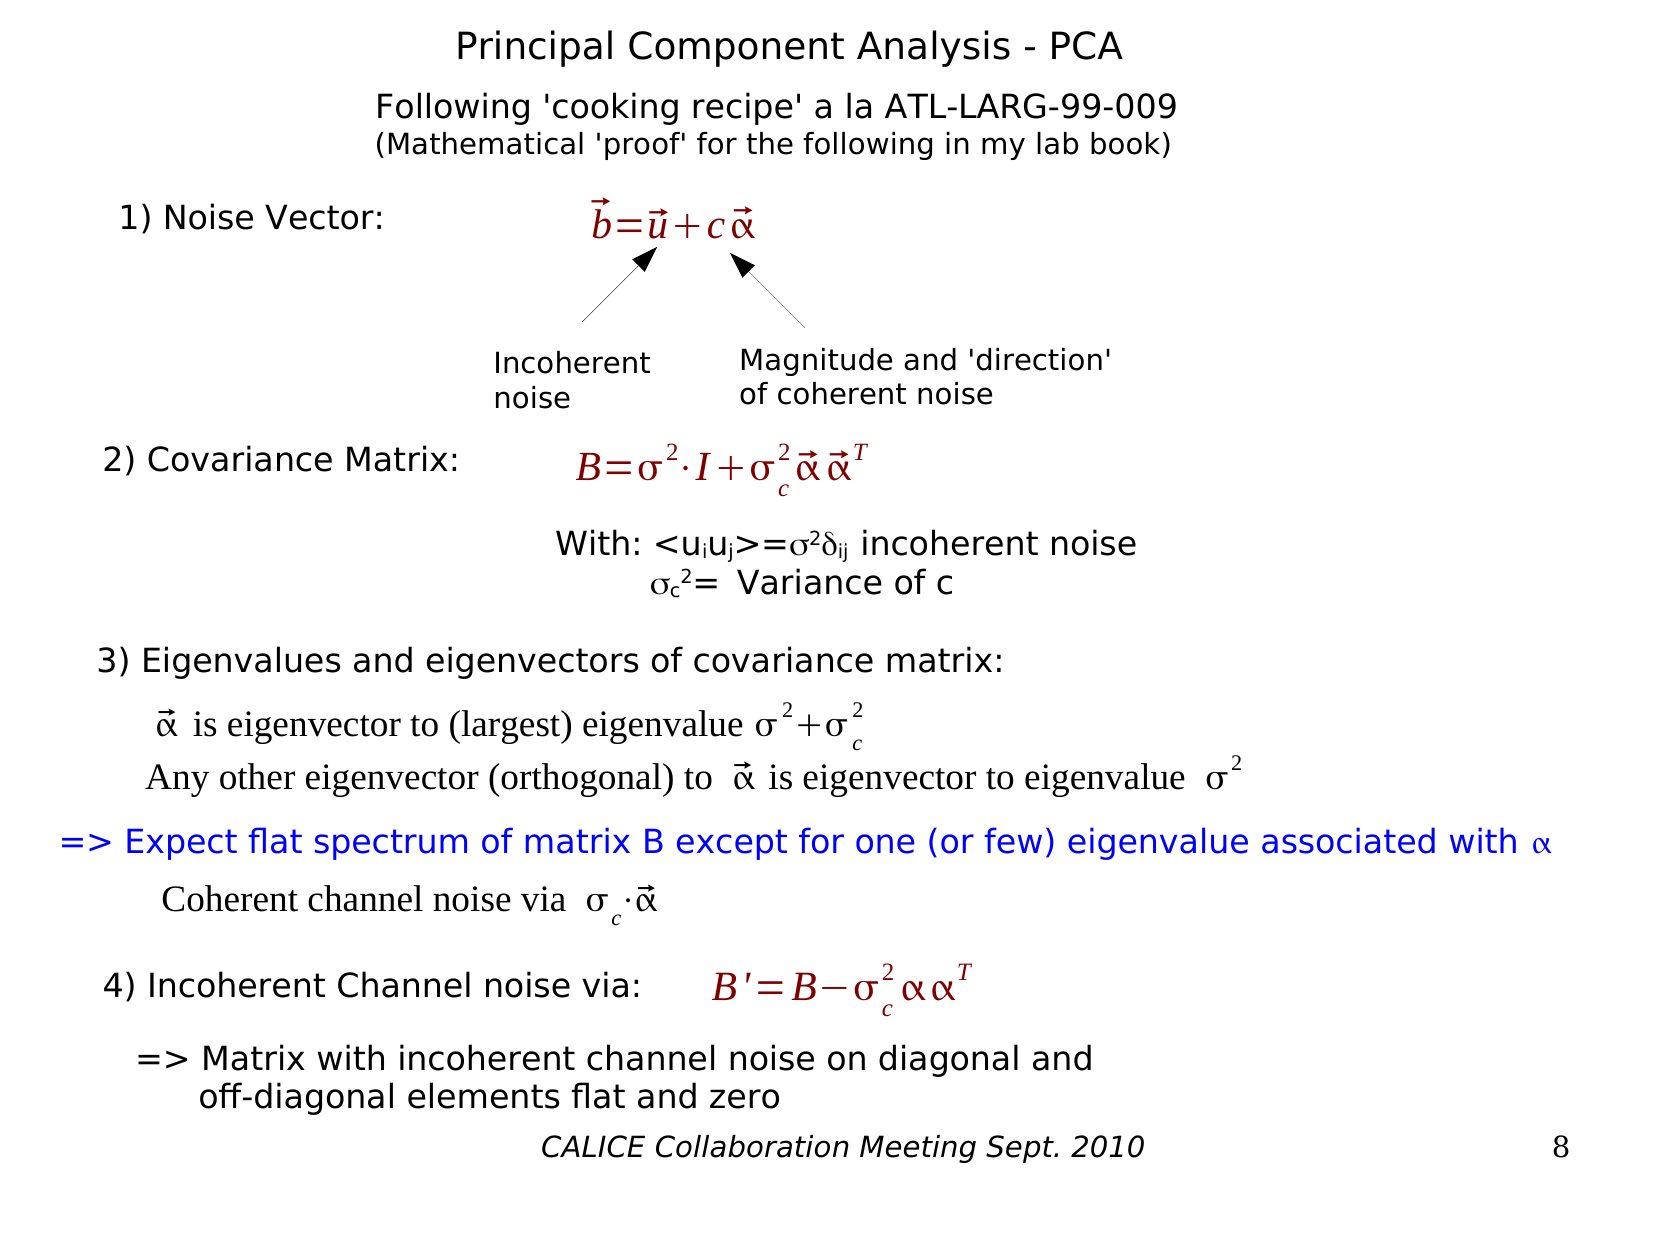

Principal Component Analysis - PCA
 Following 'cooking recipe' a la ATL-LARG-99-009
 (Mathematical 'proof' for the following in my lab book)
1) Noise Vector:
Magnitude and 'direction'
of coherent noise
Incoherent
noise
2) Covariance Matrix:
 With: <uiuj>=σ2δij incoherent noise
 σc2= Variance of c
3) Eigenvalues and eigenvectors of covariance matrix:
=> Expect flat spectrum of matrix B except for one (or few) eigenvalue associated with 
4) Incoherent Channel noise via:
=> Matrix with incoherent channel noise on diagonal and
 off-diagonal elements flat and zero
8